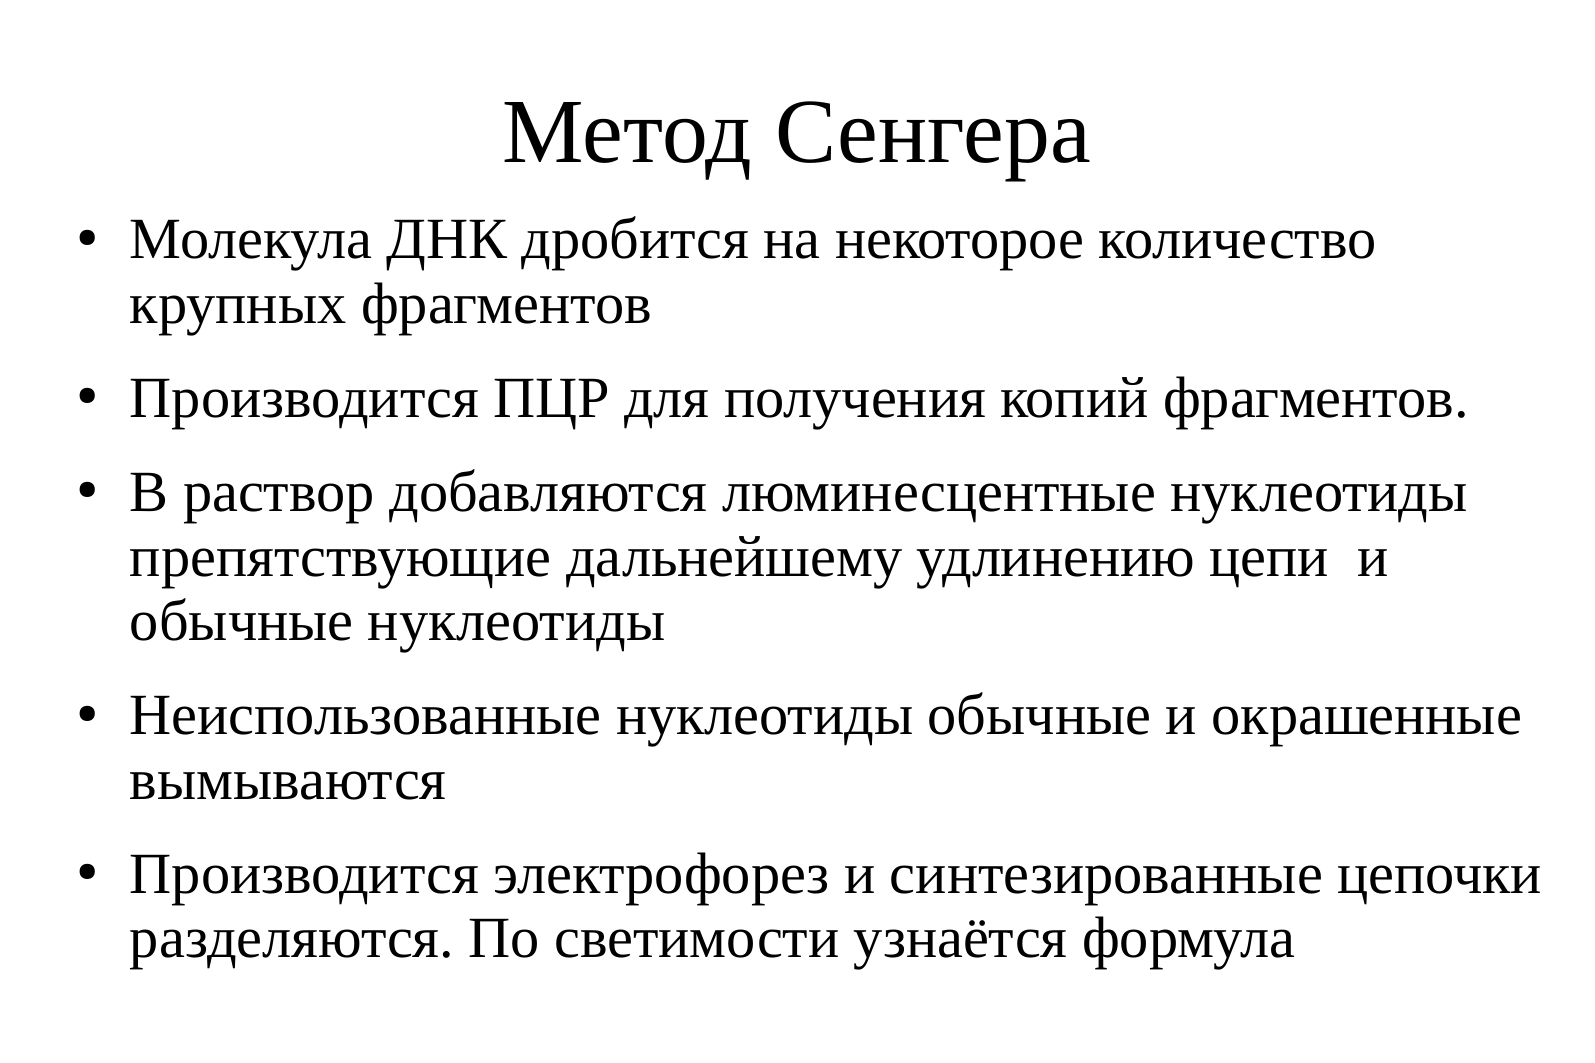

# Метод Сенгера
Молекула ДНК дробится на некоторое количество крупных фрагментов
Производится ПЦР для получения копий фрагментов.
В раствор добавляются люминесцентные нуклеотиды препятствующие дальнейшему удлинению цепи и обычные нуклеотиды
Неиспользованные нуклеотиды обычные и окрашенные вымываются
Производится электрофорез и синтезированные цепочки разделяются. По светимости узнаётся формула